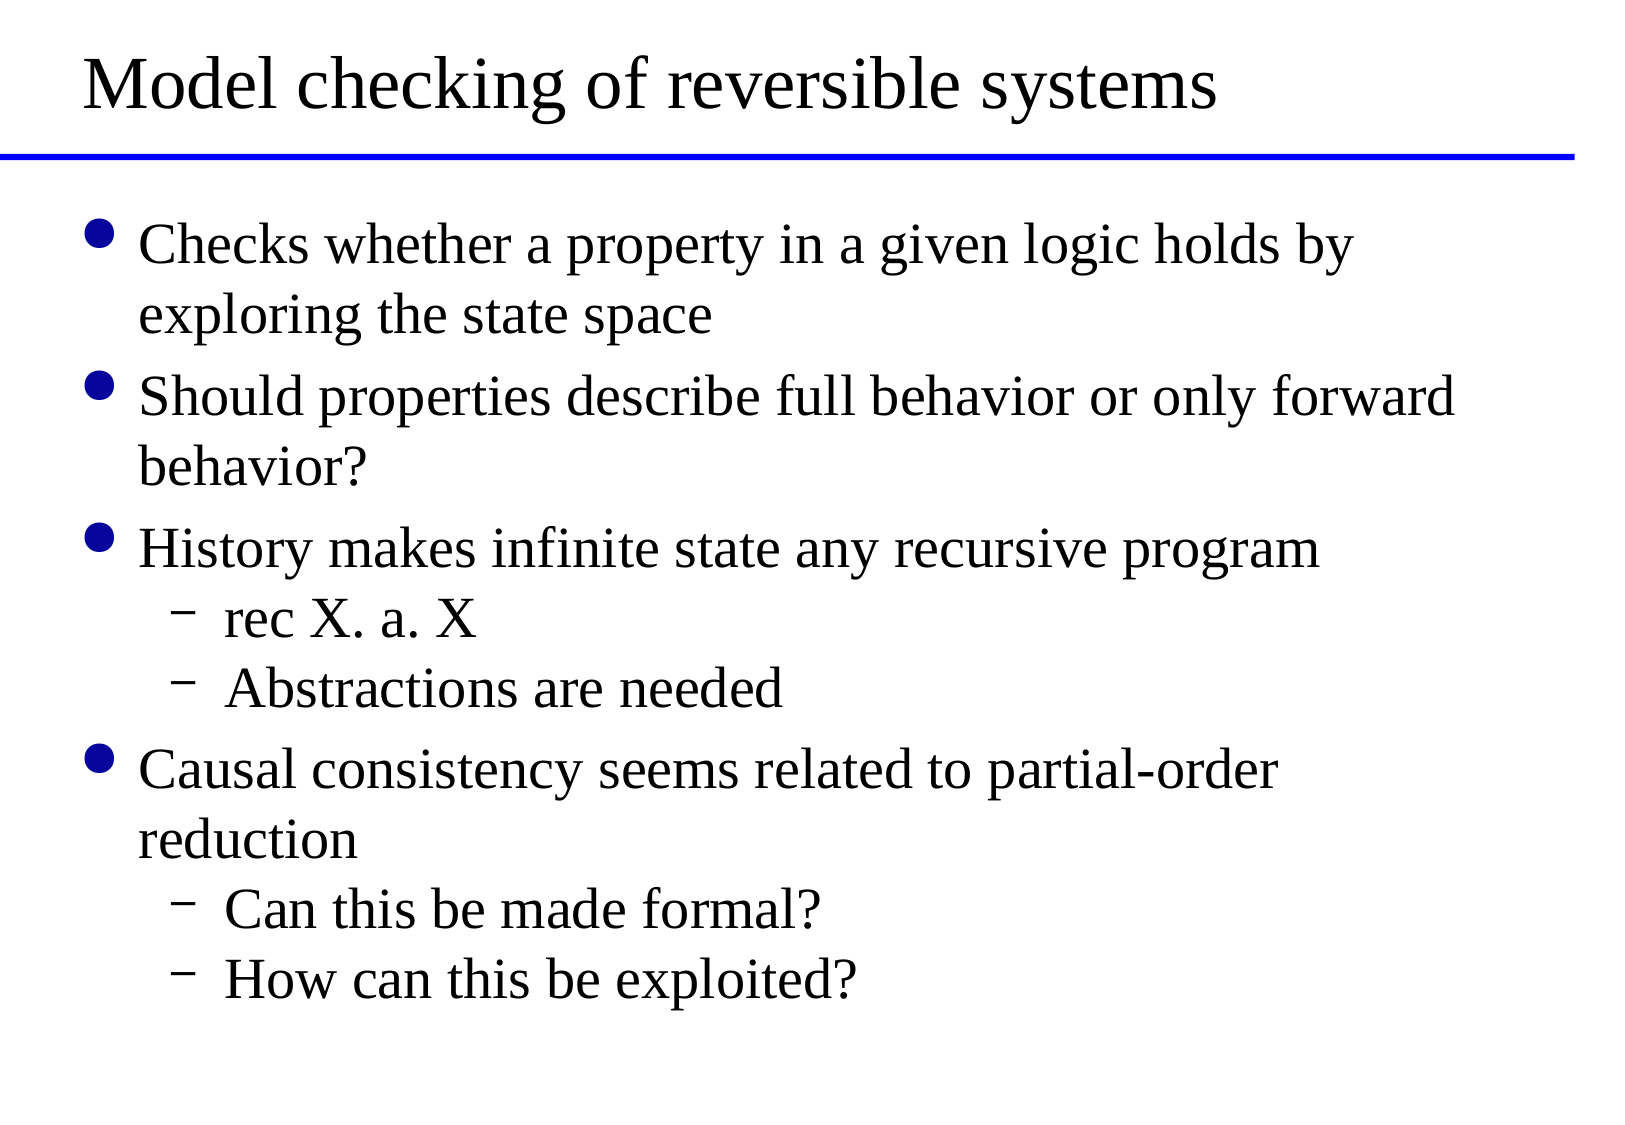

# Model checking of reversible systems
Checks whether a property in a given logic holds by exploring the state space
Should properties describe full behavior or only forward behavior?
History makes infinite state any recursive program
rec X. a. X
Abstractions are needed
Causal consistency seems related to partial-order reduction
Can this be made formal?
How can this be exploited?